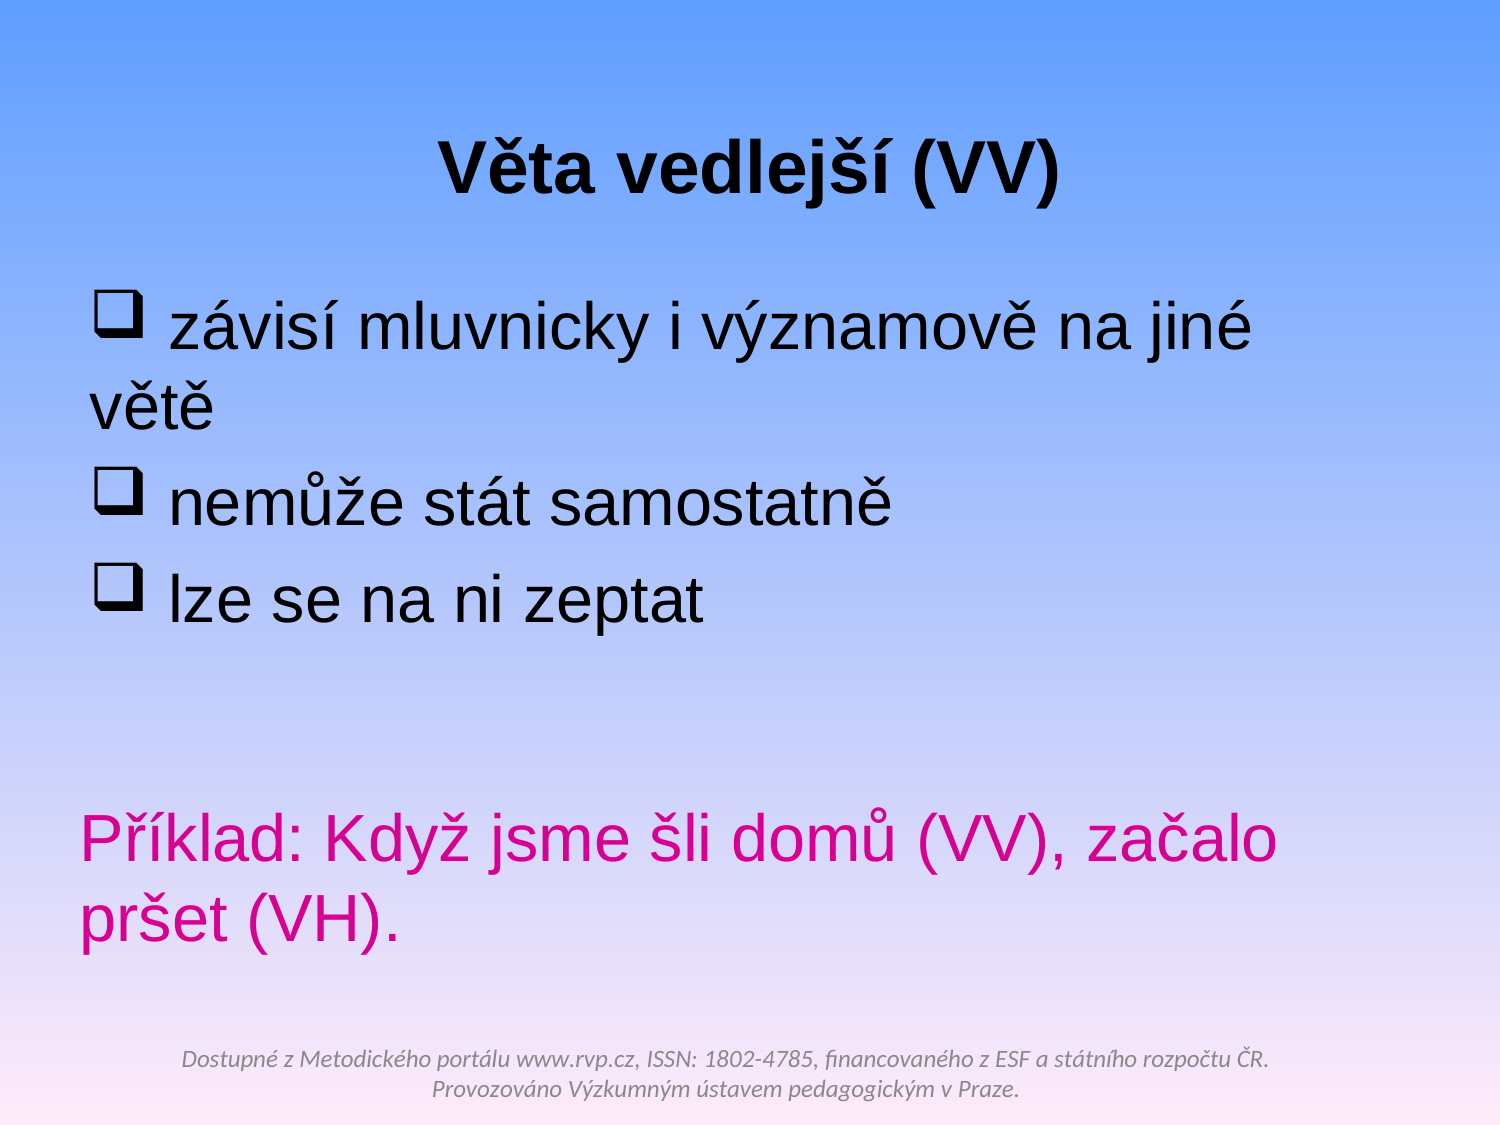

Věta vedlejší (VV)
 závisí mluvnicky i významově na jiné větě
 nemůže stát samostatně
 lze se na ni zeptat
Příklad: Když jsme šli domů (VV), začalo pršet (VH).
Dostupné z Metodického portálu www.rvp.cz, ISSN: 1802-4785, financovaného z ESF a státního rozpočtu ČR. Provozováno Výzkumným ústavem pedagogickým v Praze.